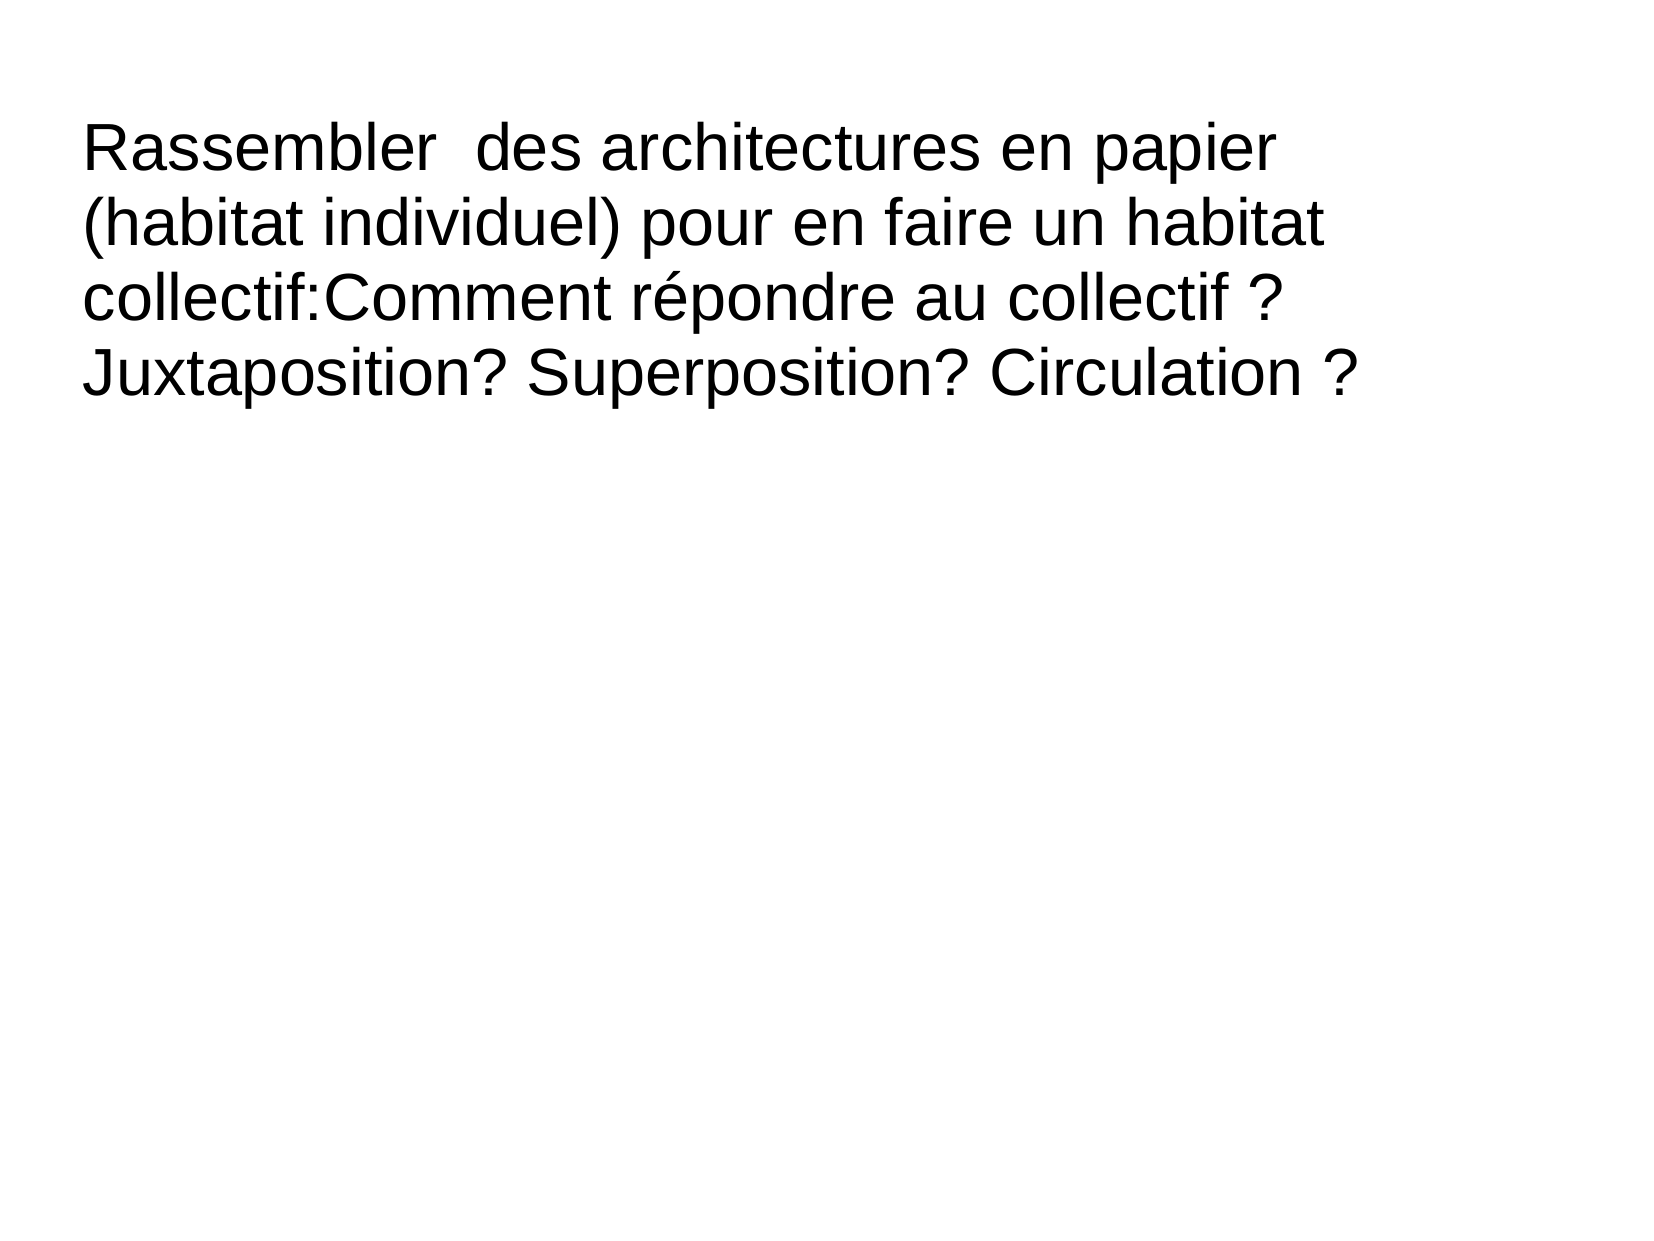

# Rassembler des architectures en papier (habitat individuel) pour en faire un habitat collectif:Comment répondre au collectif ? Juxtaposition? Superposition? Circulation ?